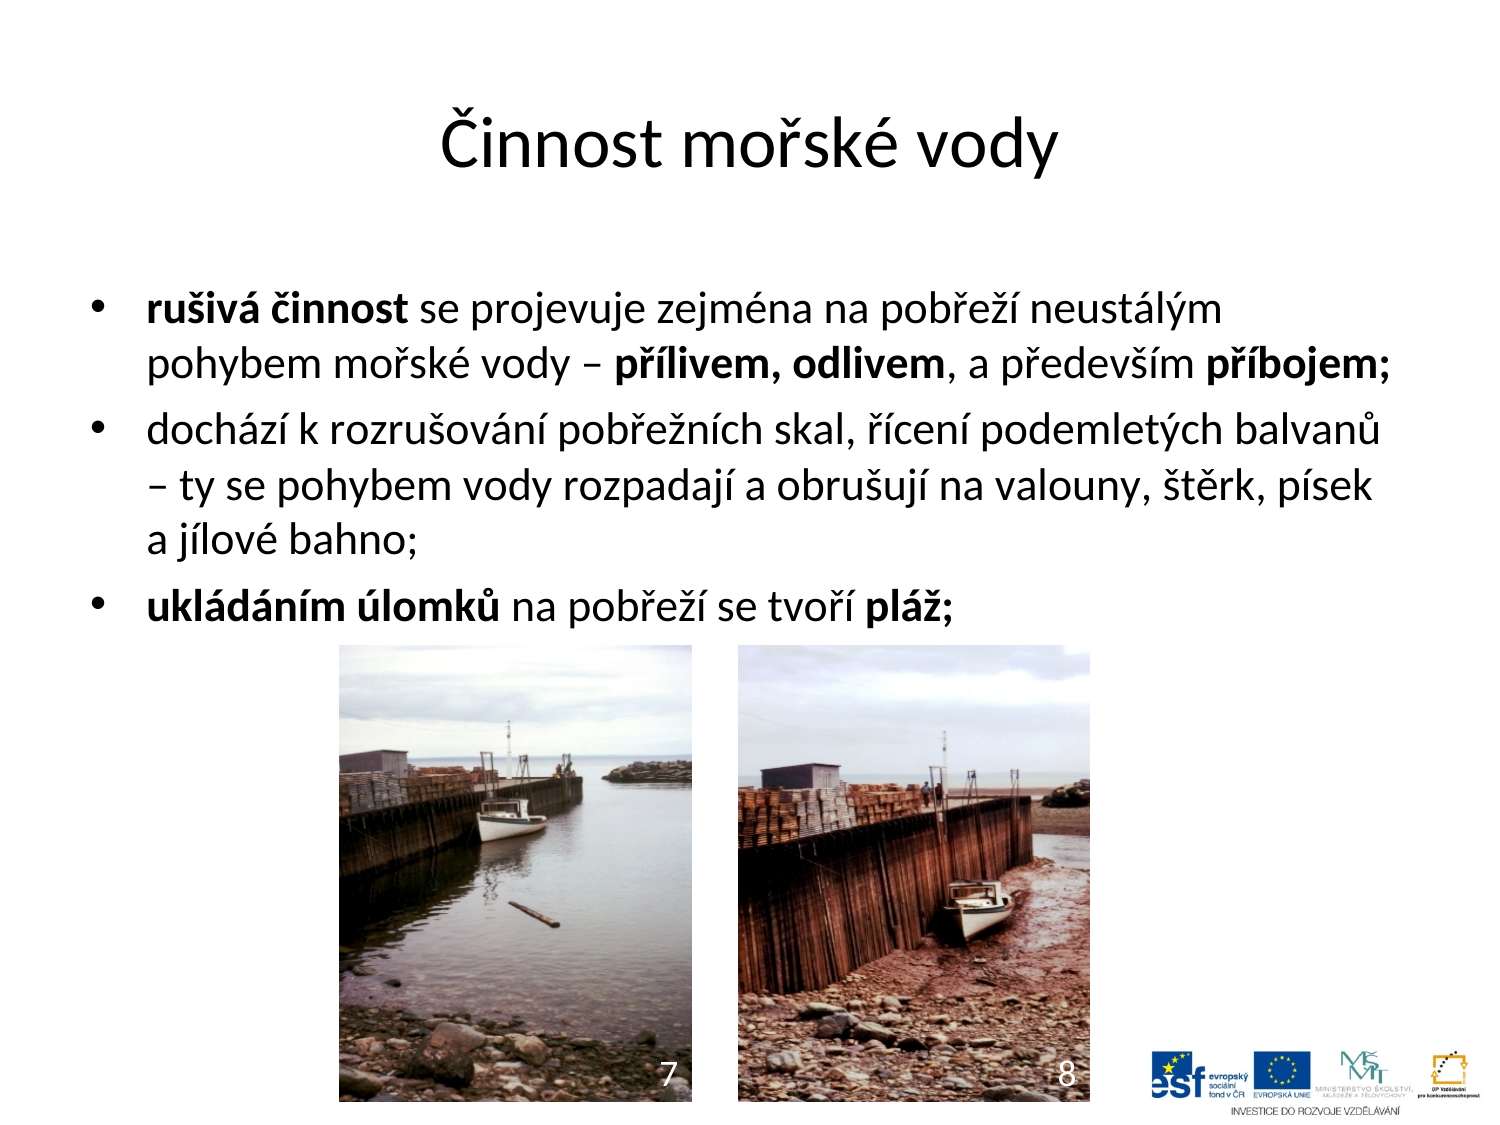

Činnost mořské vody
# rušivá činnost se projevuje zejména na pobřeží neustálým pohybem mořské vody – přílivem, odlivem, a především příbojem;
dochází k rozrušování pobřežních skal, řícení podemletých balvanů – ty se pohybem vody rozpadají a obrušují na valouny, štěrk, písek
a jílové bahno;
ukládáním úlomků na pobřeží se tvoří pláž;
7
8